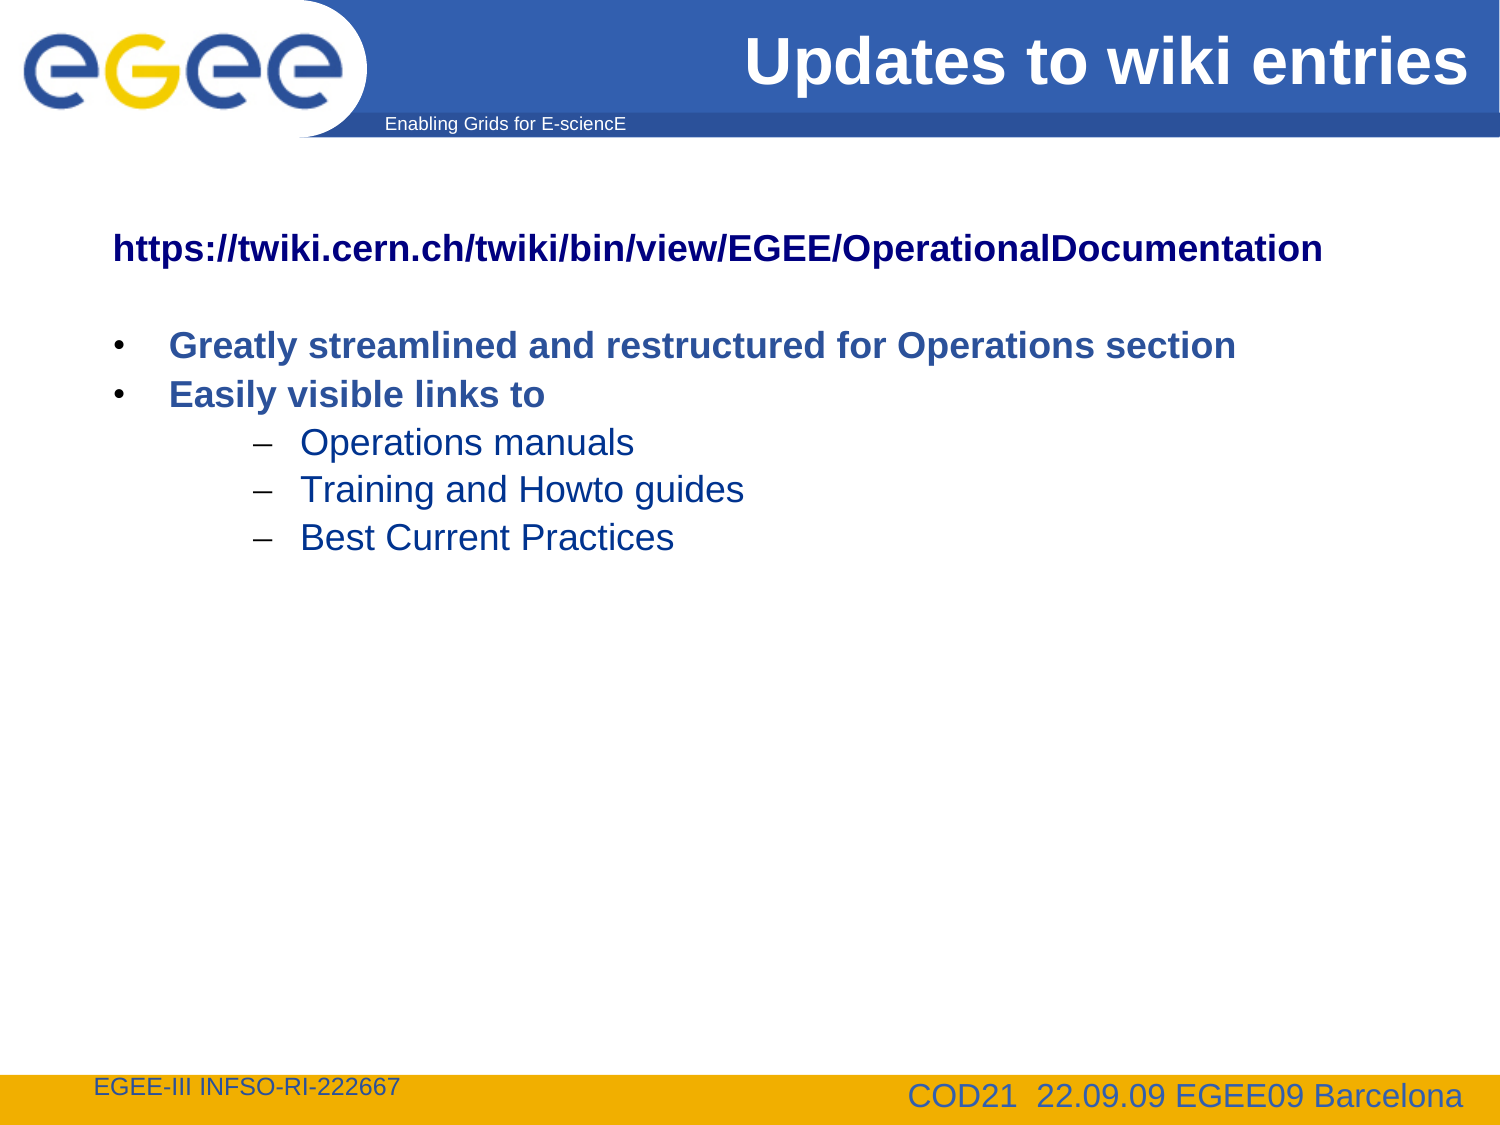

# Updates to wiki entries
https://twiki.cern.ch/twiki/bin/view/EGEE/OperationalDocumentation
Greatly streamlined and restructured for Operations section
Easily visible links to
Operations manuals
Training and Howto guides
Best Current Practices